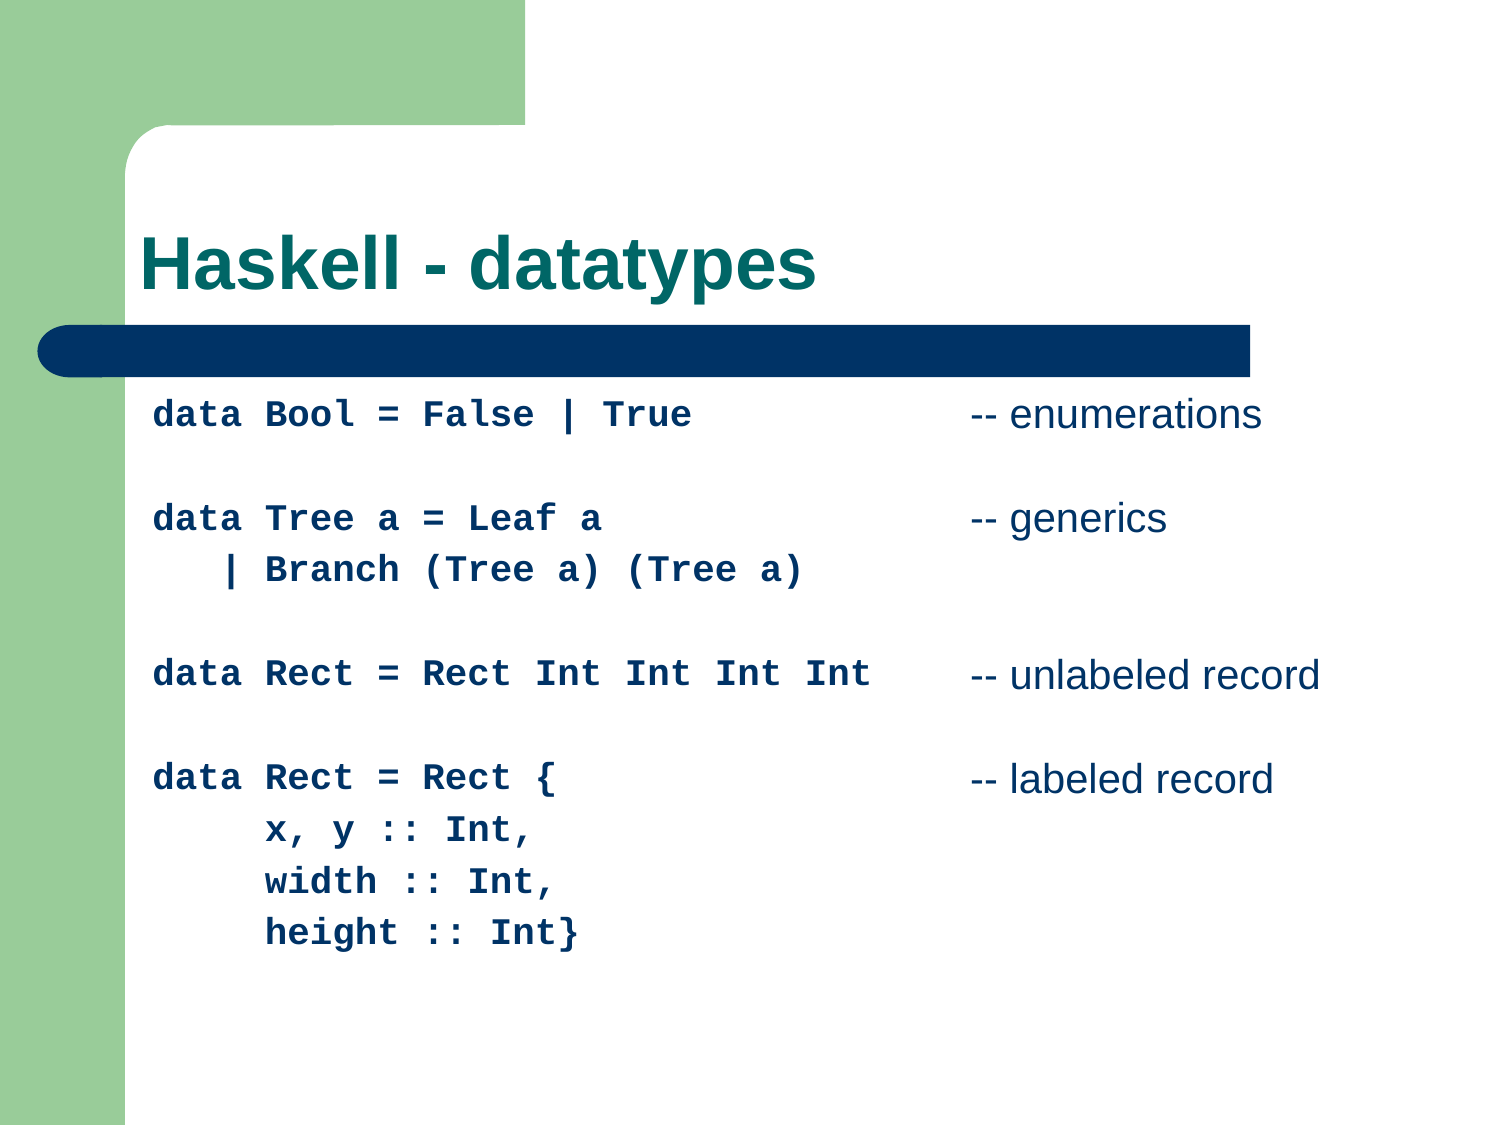

# Haskell - datatypes
data Bool = False | True
data Tree a = Leaf a
 | Branch (Tree a) (Tree a)
data Rect = Rect Int Int Int Int
data Rect = Rect {
 x, y :: Int,
 width :: Int,
 height :: Int}
-- enumerations
-- generics
-- unlabeled record
-- labeled record